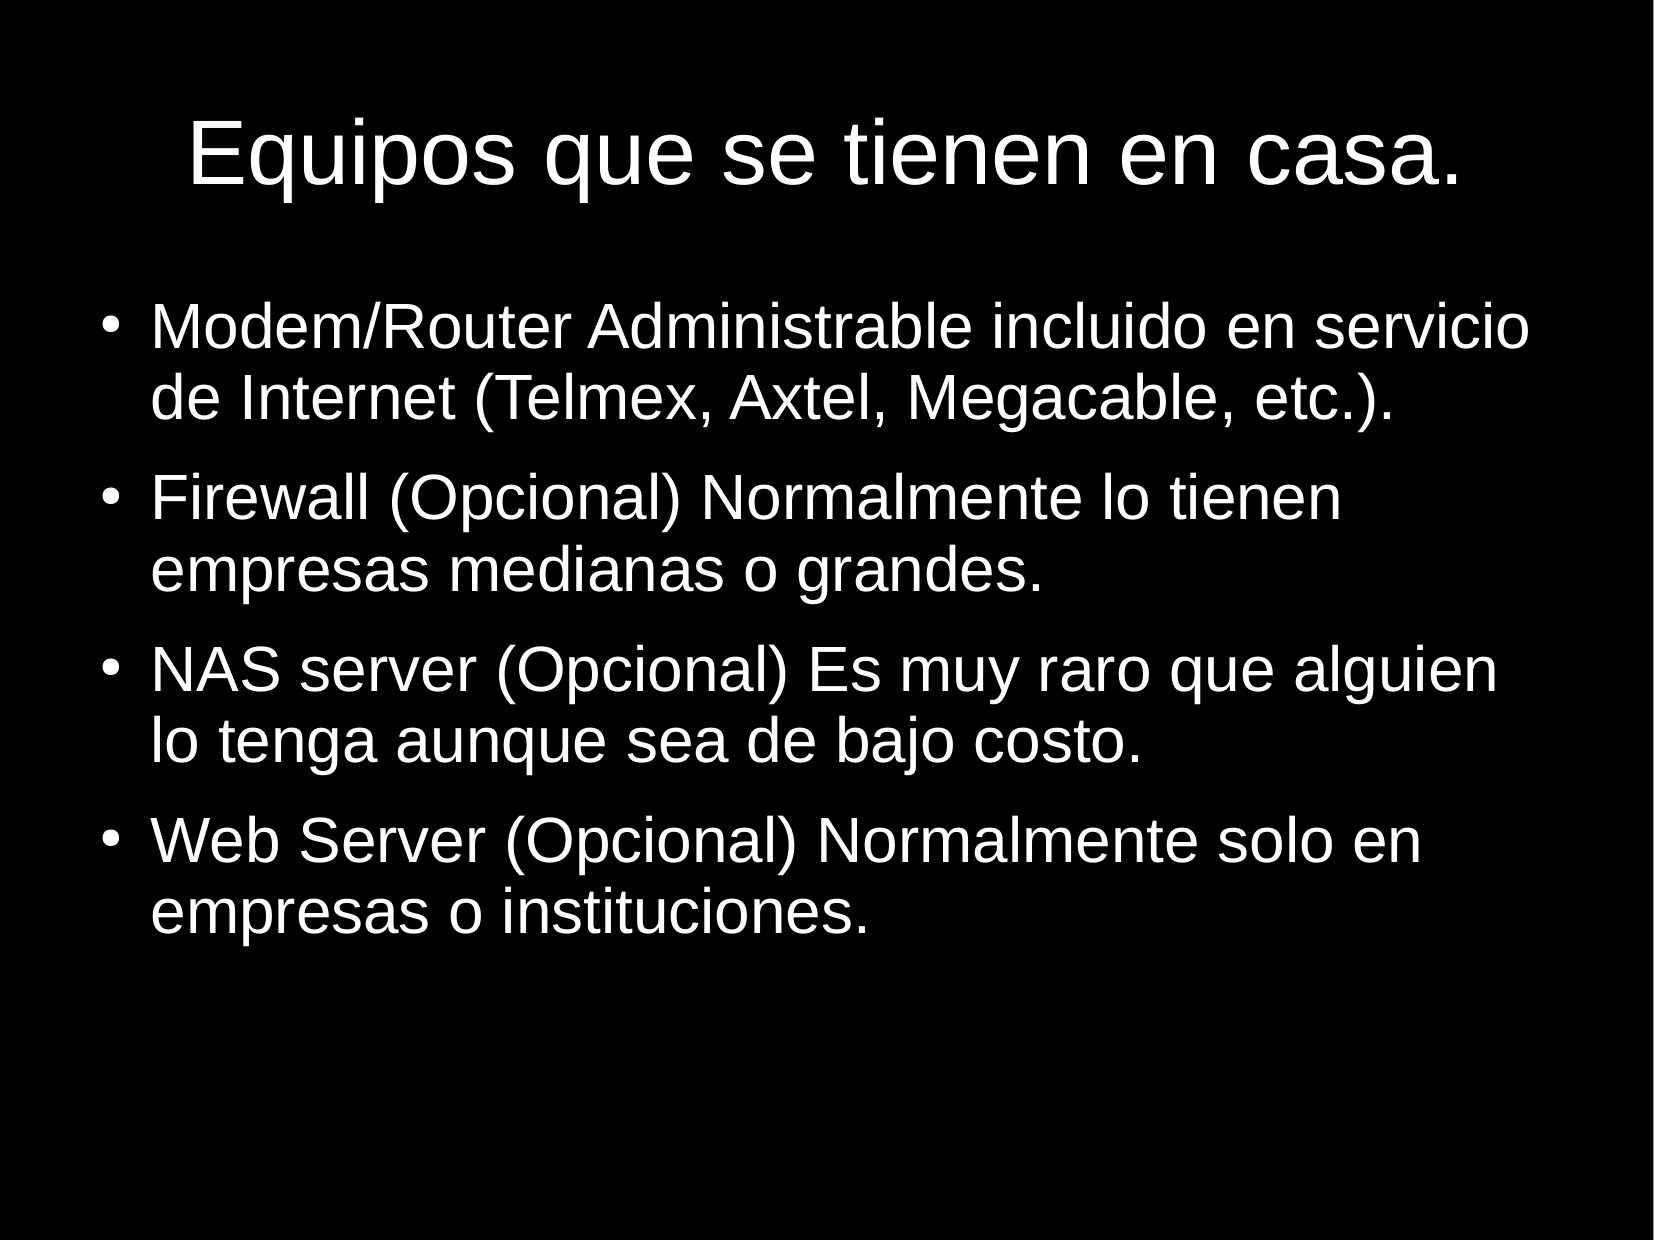

# Equipos que se tienen en casa.
Modem/Router Administrable incluido en servicio de Internet (Telmex, Axtel, Megacable, etc.).
Firewall (Opcional) Normalmente lo tienen empresas medianas o grandes.
NAS server (Opcional) Es muy raro que alguien lo tenga aunque sea de bajo costo.
Web Server (Opcional) Normalmente solo en empresas o instituciones.